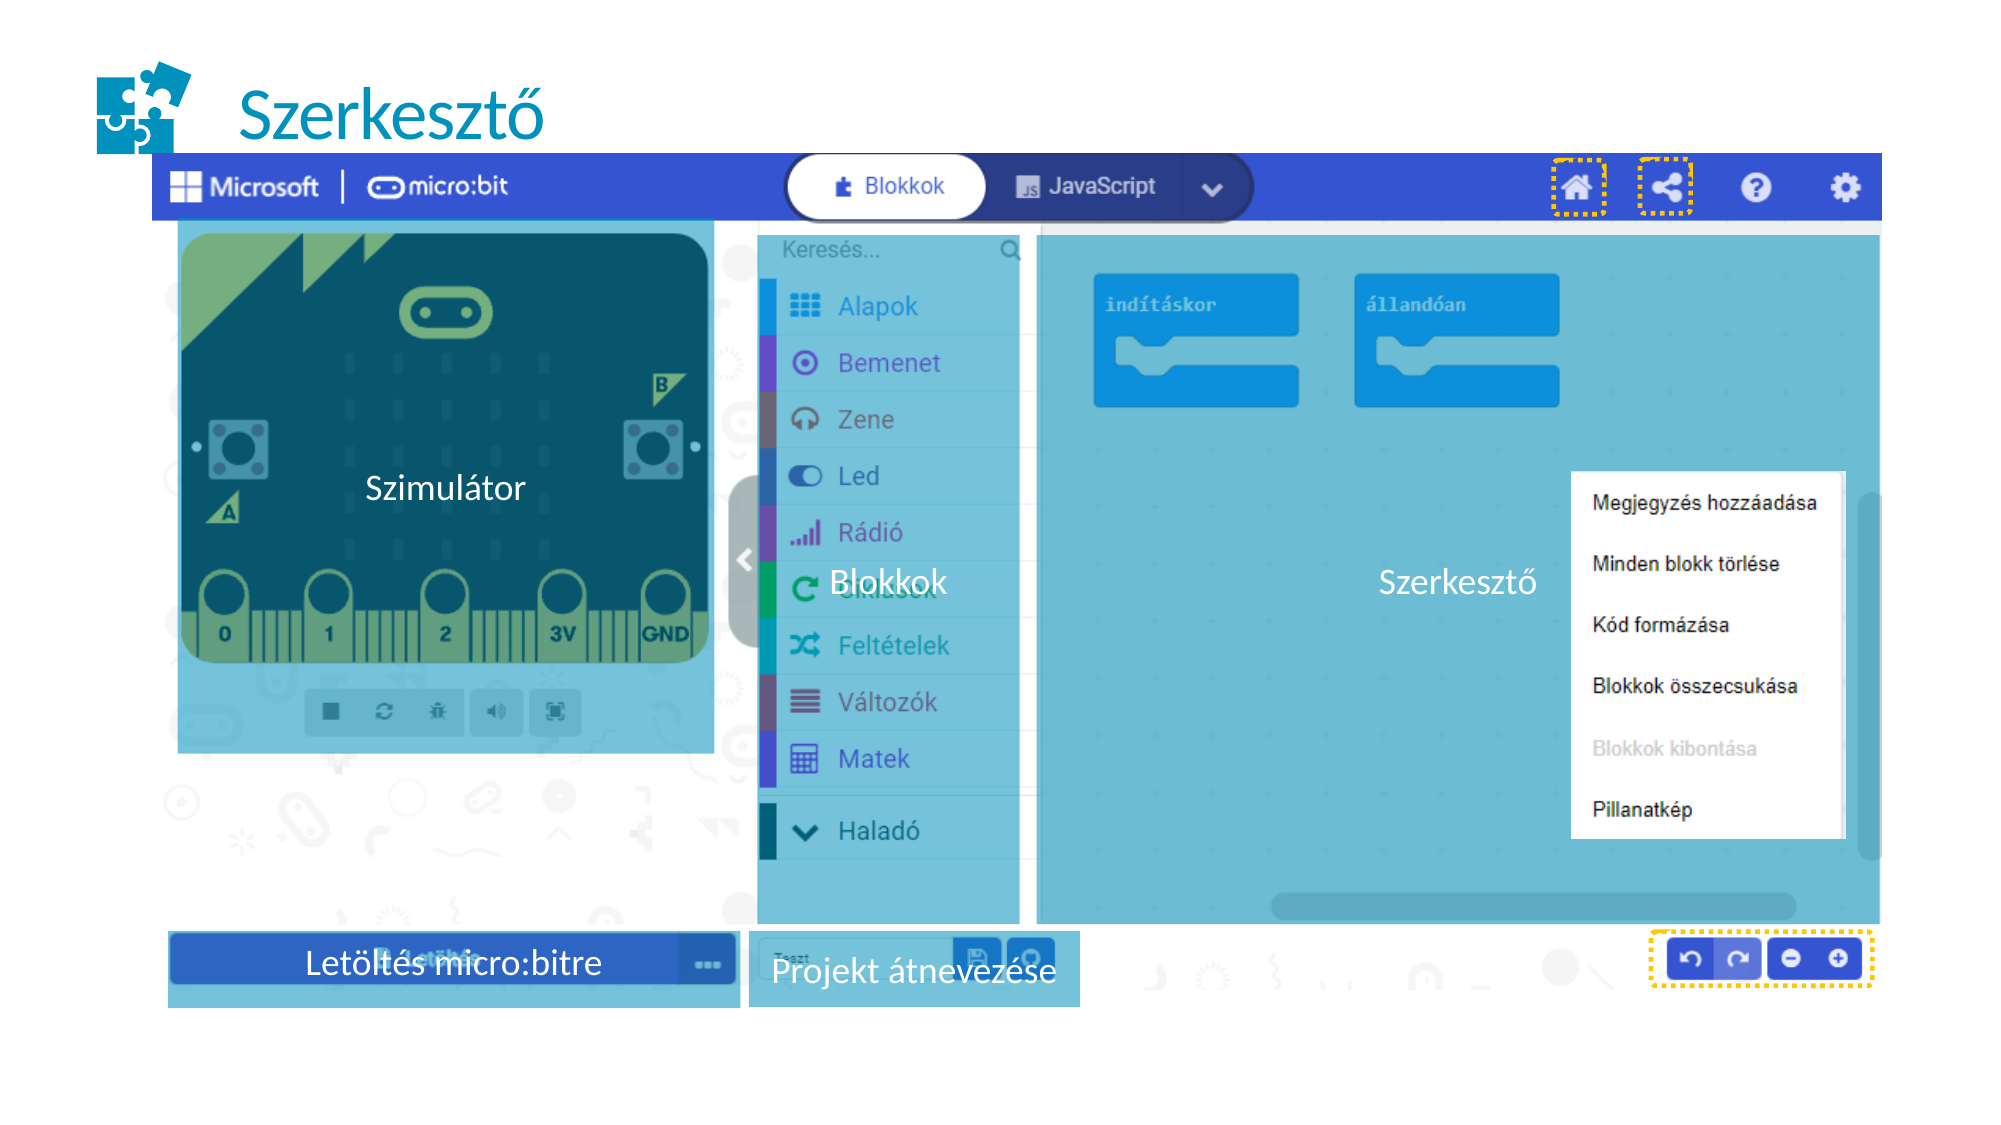

# Szerkesztő
Szimulátor
Blokkok
Szerkesztő
Letöltés micro:bitre
Projekt átnevezése